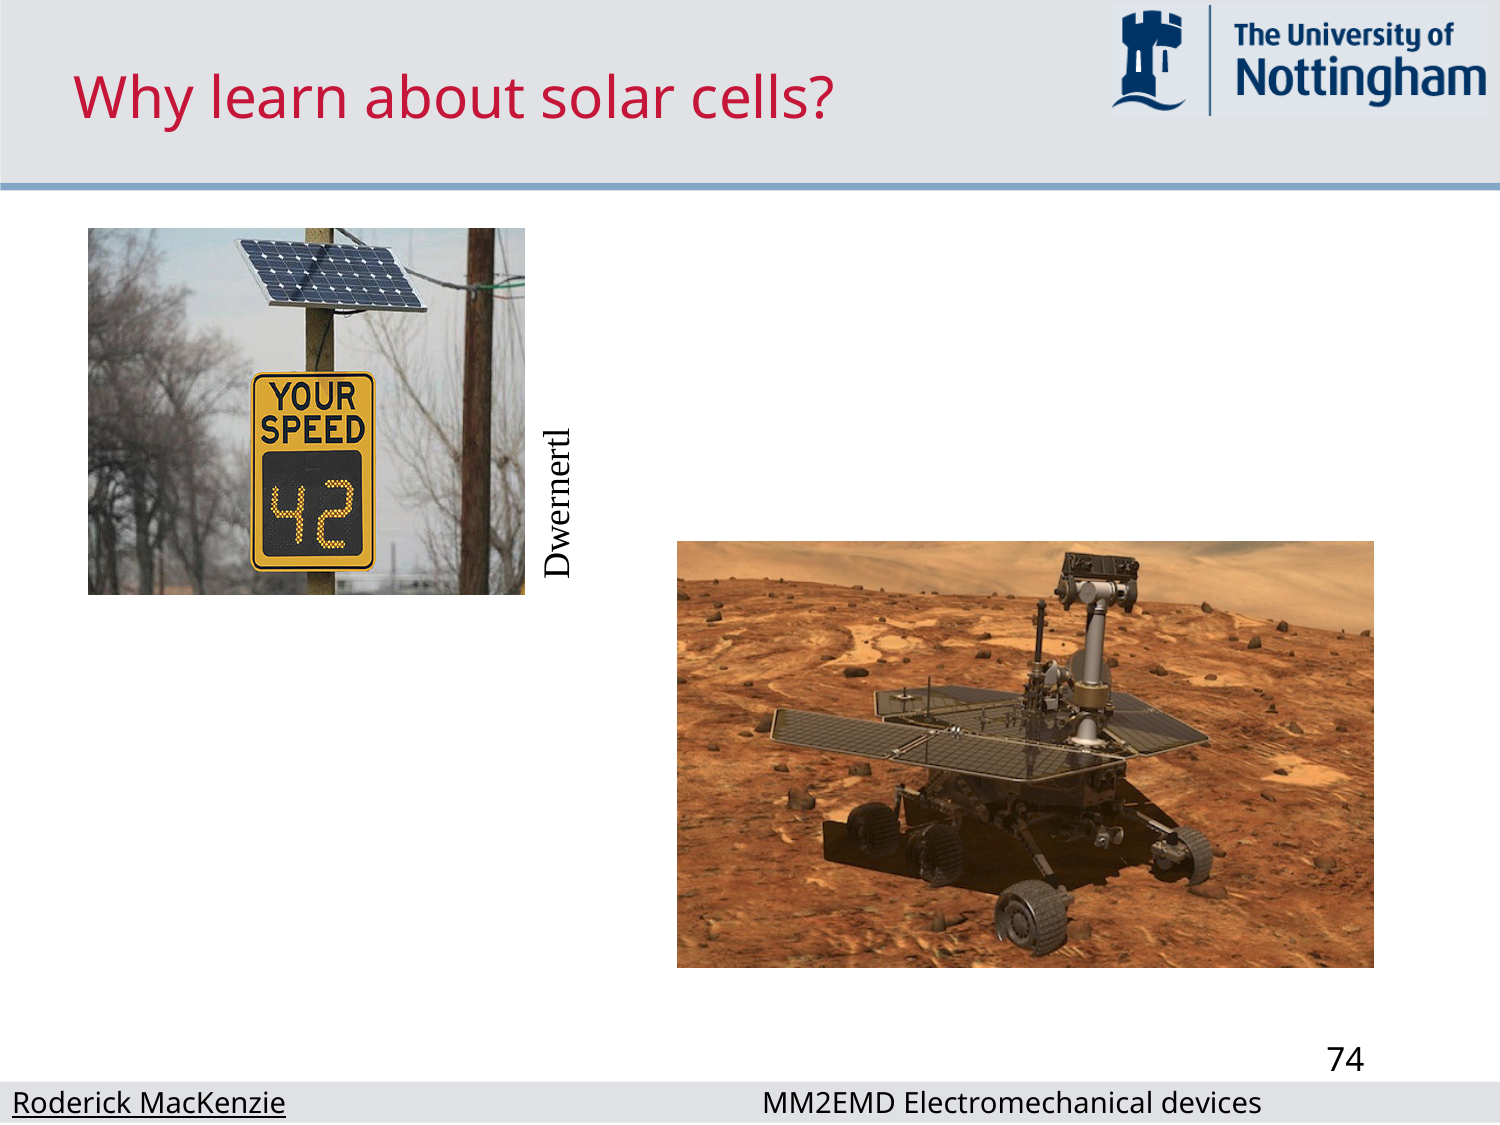

# Why learn about solar cells?
Dwernertl